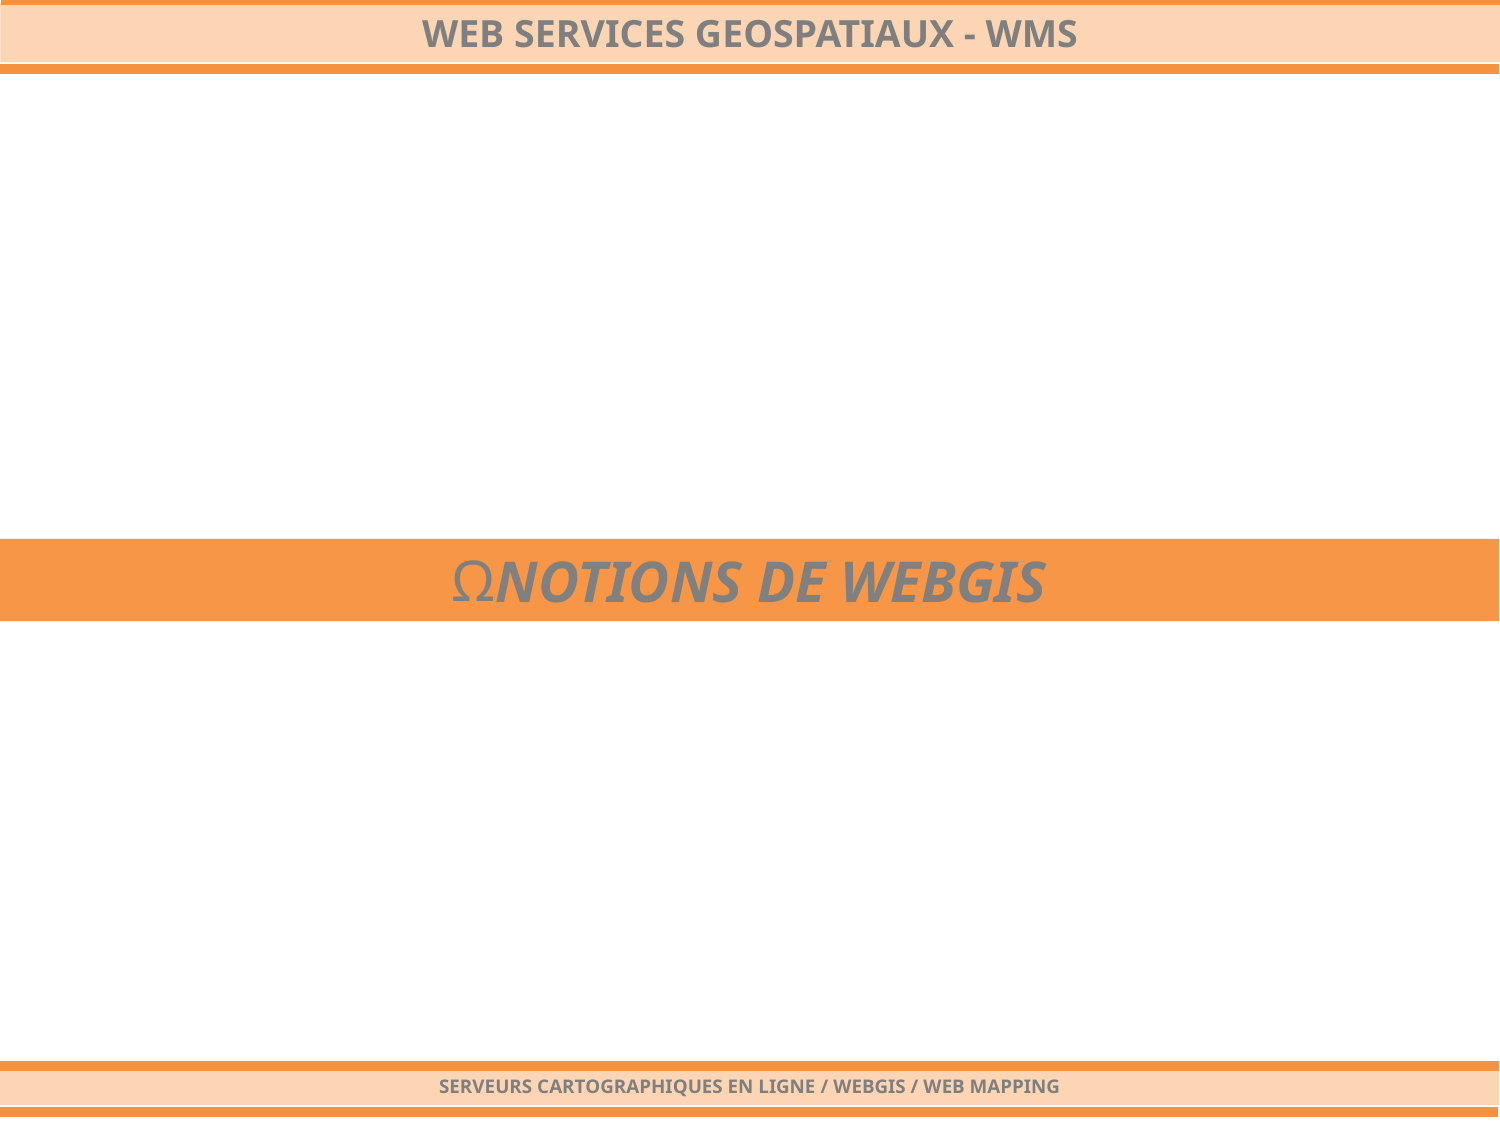

WEB SERVICES GEOSPATIAUX - WMS
NOTIONS DE WEBGIS
SERVEURS CARTOGRAPHIQUES EN LIGNE / WEBGIS / WEB MAPPING